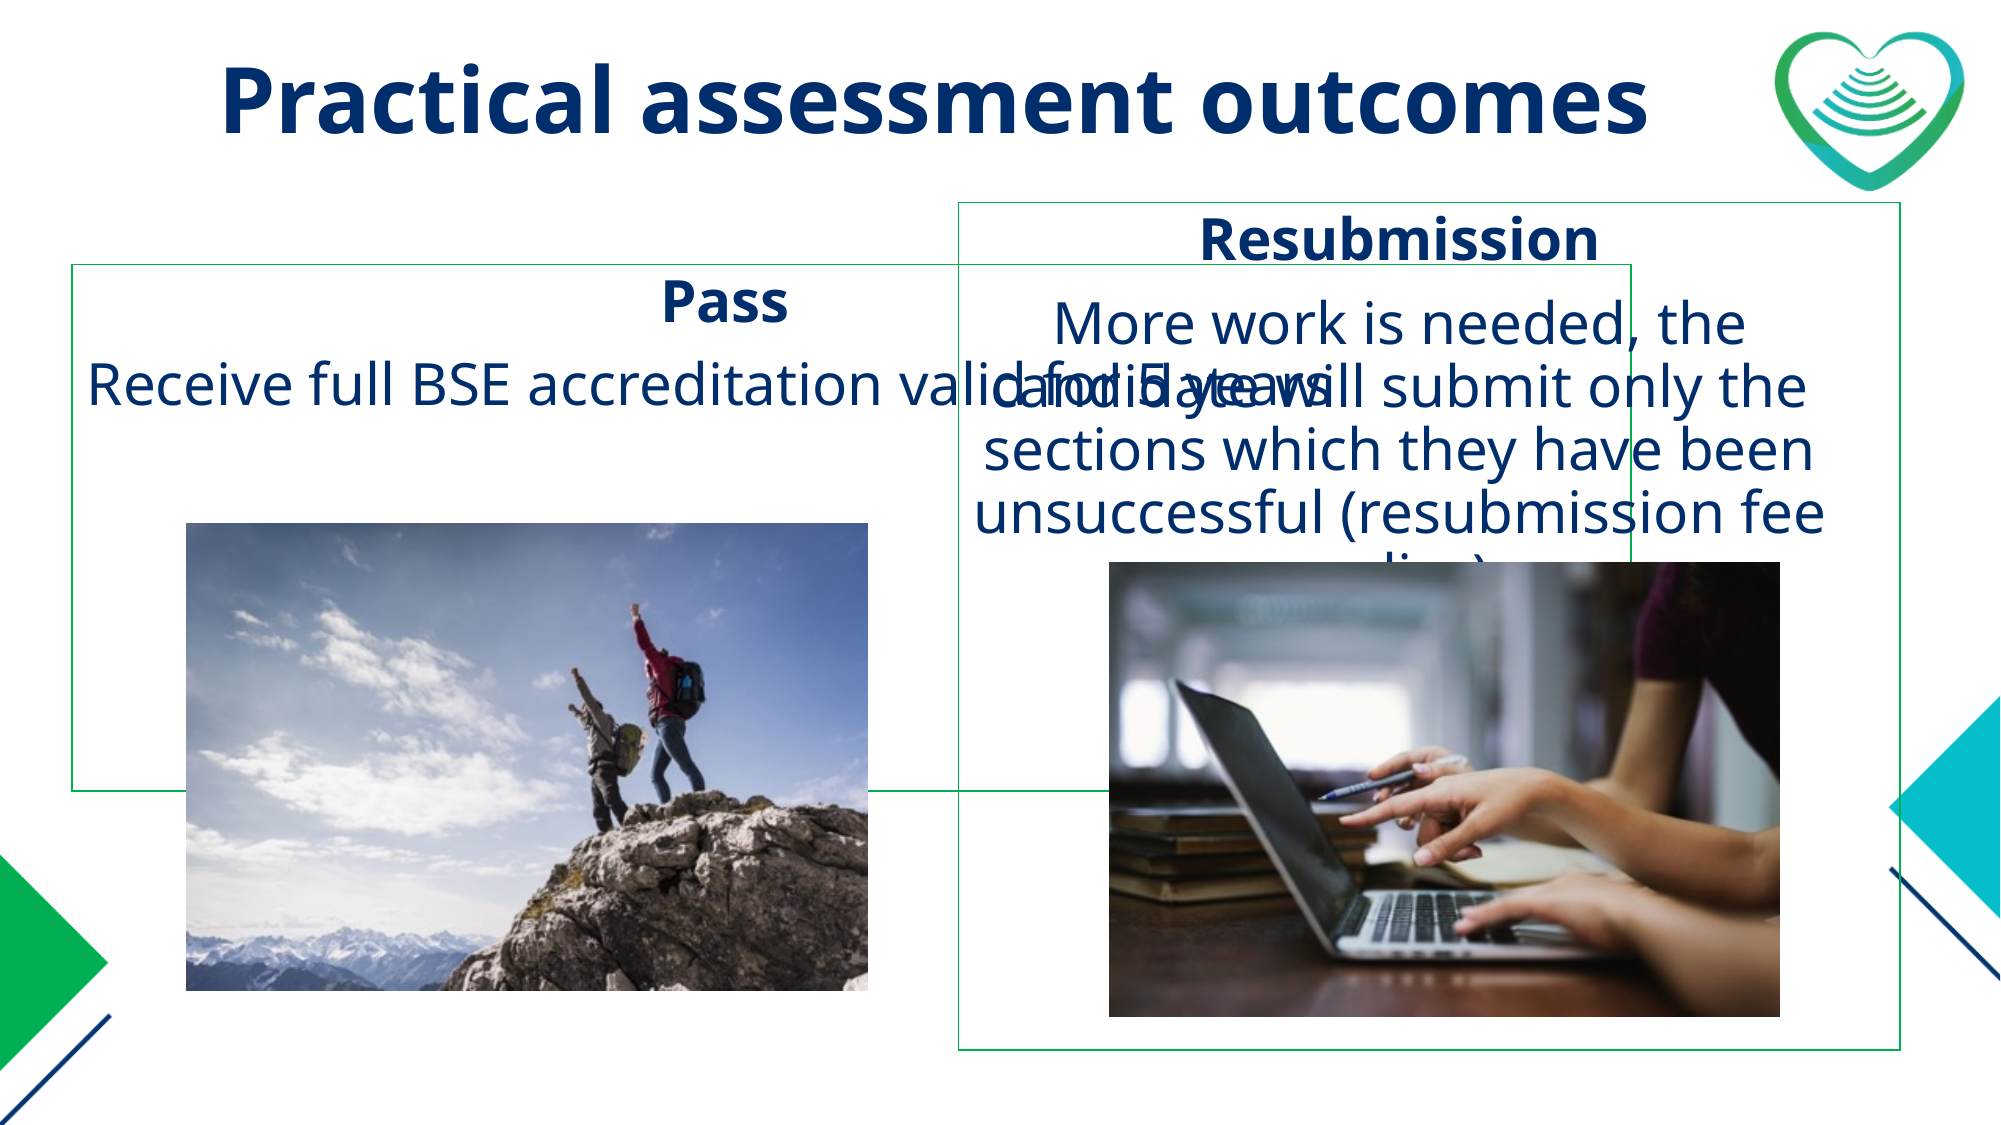

# Practical assessment outcomes
Resubmission
More work is needed, the candidate will submit only the sections which they have been unsuccessful (resubmission fee applies).
Pass
Receive full BSE accreditation valid for 5 years